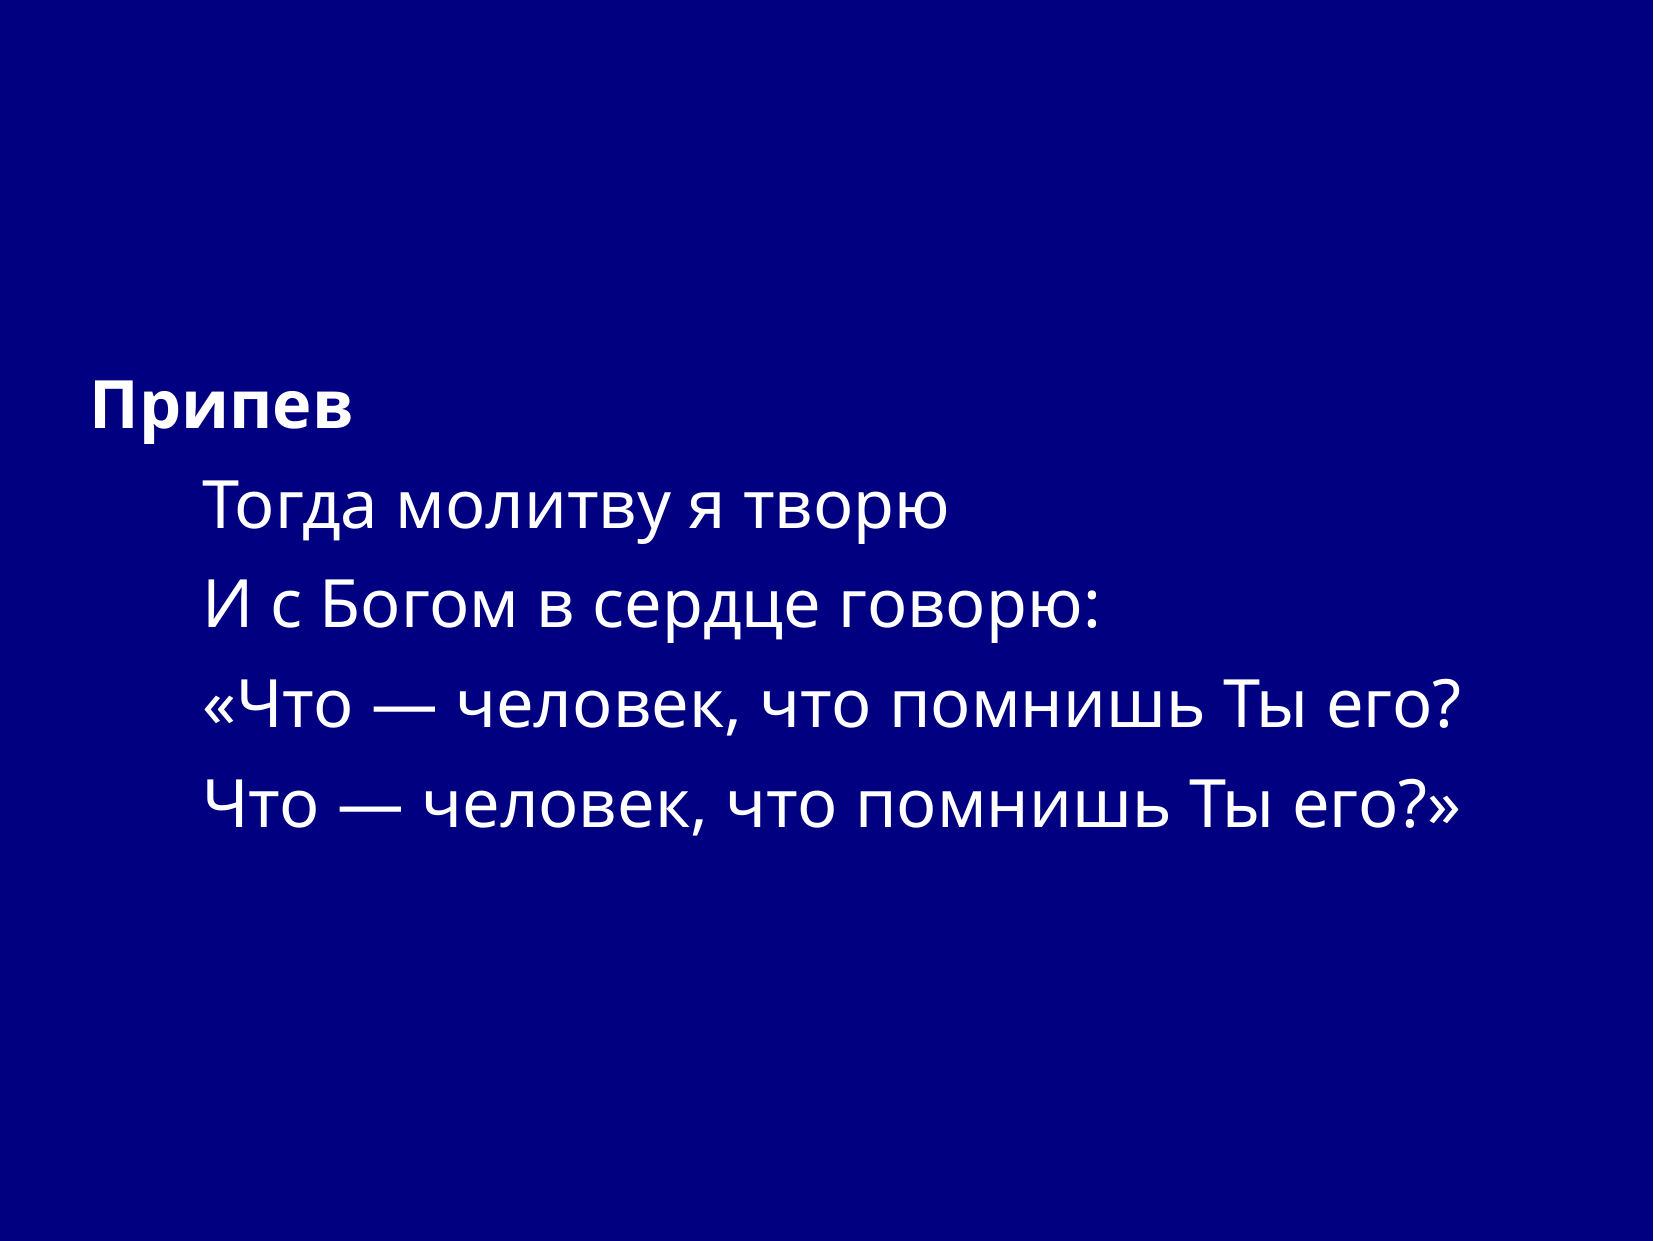

Припев
	Тогда молитву я творю
	И с Богом в сердце говорю:
	«Что — человек, что помнишь Ты его?
	Что — человек, что помнишь Ты его?»